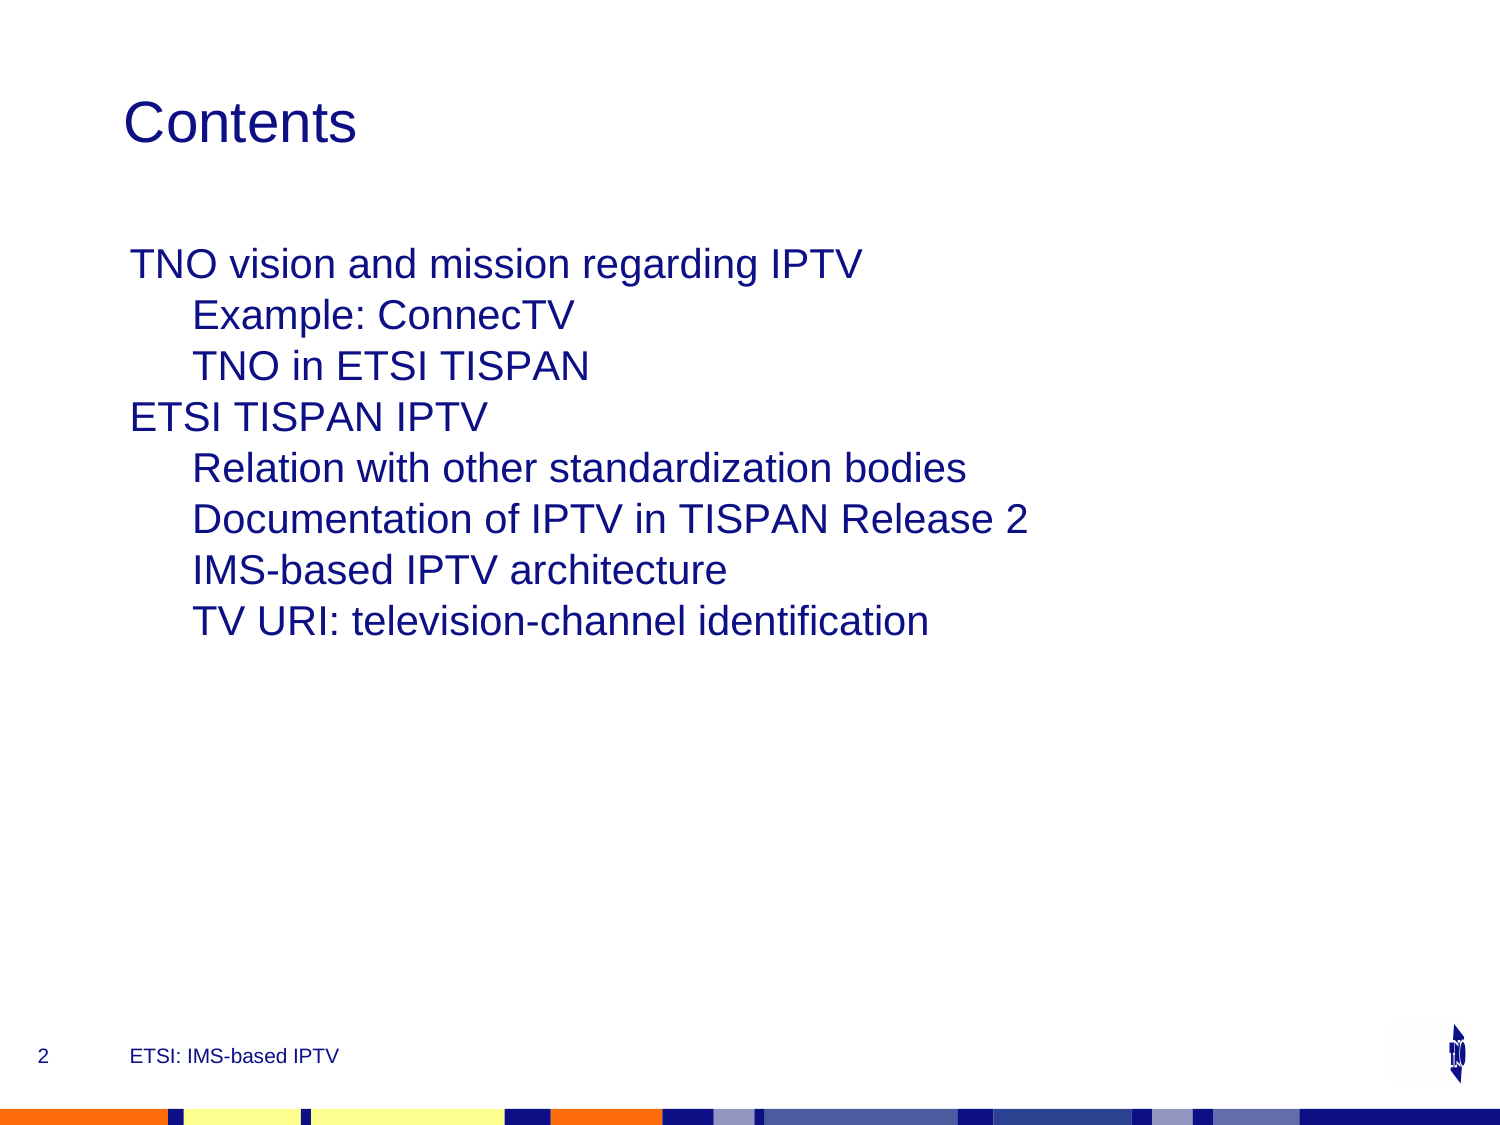

# Contents
TNO vision and mission regarding IPTV
Example: ConnecTV
TNO in ETSI TISPAN
ETSI TISPAN IPTV
Relation with other standardization bodies
Documentation of IPTV in TISPAN Release 2
IMS-based IPTV architecture
TV URI: television-channel identification
2
ETSI: IMS-based IPTV